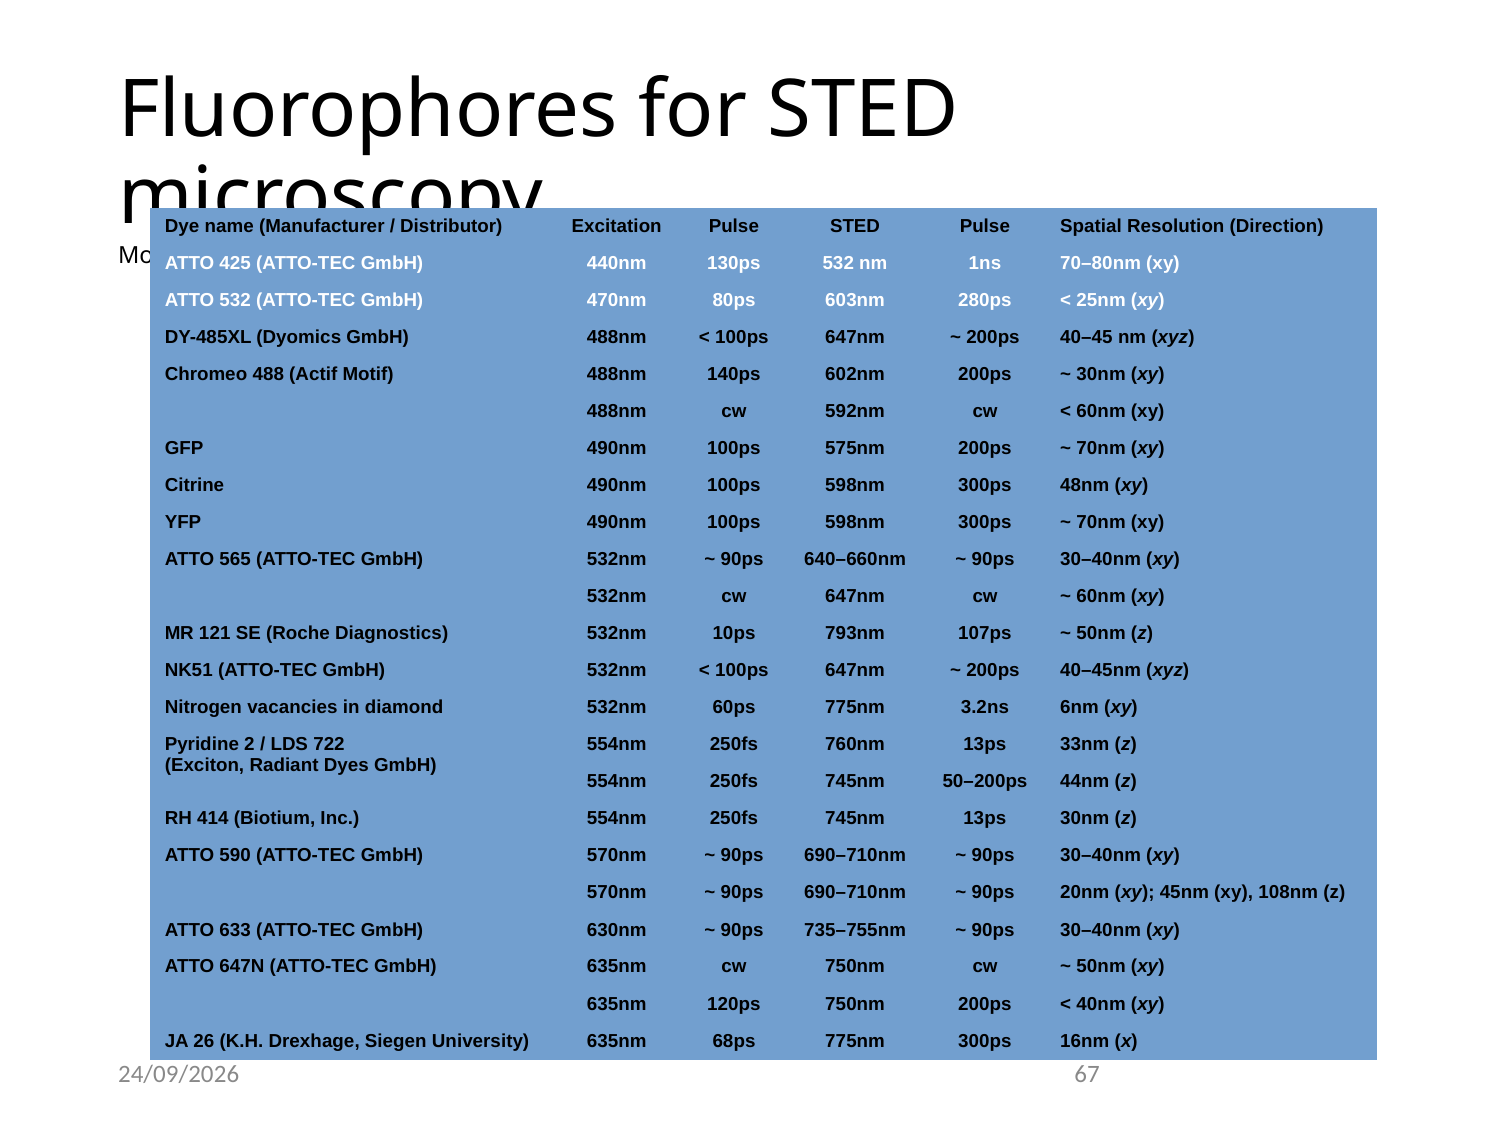

# Fluorophores for STED microscopy More on	http://www.mpibpc.mpg.de/groups/hell/STED_Dyes.html
| Dye name (Manufacturer / Distributor) | Excitation | Pulse | STED | Pulse | Spatial Resolution (Direction) |
| --- | --- | --- | --- | --- | --- |
| ATTO 425 (ATTO-TEC GmbH) | 440nm | 130ps | 532 nm | 1ns | 70–80nm (xy) |
| ATTO 532 (ATTO-TEC GmbH) | 470nm | 80ps | 603nm | 280ps | < 25nm (xy) |
| DY-485XL (Dyomics GmbH) | 488nm | < 100ps | 647nm | ~ 200ps | 40–45 nm (xyz) |
| Chromeo 488 (Actif Motif) | 488nm | 140ps | 602nm | 200ps | ~ 30nm (xy) |
| | 488nm | cw | 592nm | cw | < 60nm (xy) |
| GFP | 490nm | 100ps | 575nm | 200ps | ~ 70nm (xy) |
| Citrine | 490nm | 100ps | 598nm | 300ps | 48nm (xy) |
| YFP | 490nm | 100ps | 598nm | 300ps | ~ 70nm (xy) |
| ATTO 565 (ATTO-TEC GmbH) | 532nm | ~ 90ps | 640–660nm | ~ 90ps | 30–40nm (xy) |
| | 532nm | cw | 647nm | cw | ~ 60nm (xy) |
| MR 121 SE (Roche Diagnostics) | 532nm | 10ps | 793nm | 107ps | ~ 50nm (z) |
| NK51 (ATTO-TEC GmbH) | 532nm | < 100ps | 647nm | ~ 200ps | 40–45nm (xyz) |
| Nitrogen vacancies in diamond | 532nm | 60ps | 775nm | 3.2ns | 6nm (xy) |
| Pyridine 2 / LDS 722 (Exciton, Radiant Dyes GmbH) | 554nm | 250fs | 760nm | 13ps | 33nm (z) |
| | 554nm | 250fs | 745nm | 50–200ps | 44nm (z) |
| RH 414 (Biotium, Inc.) | 554nm | 250fs | 745nm | 13ps | 30nm (z) |
| ATTO 590 (ATTO-TEC GmbH) | 570nm | ~ 90ps | 690–710nm | ~ 90ps | 30–40nm (xy) |
| | 570nm | ~ 90ps | 690–710nm | ~ 90ps | 20nm (xy); 45nm (xy), 108nm (z) |
| ATTO 633 (ATTO-TEC GmbH) | 630nm | ~ 90ps | 735–755nm | ~ 90ps | 30–40nm (xy) |
| ATTO 647N (ATTO-TEC GmbH) | 635nm | cw | 750nm | cw | ~ 50nm (xy) |
| | 635nm | 120ps | 750nm | 200ps | < 40nm (xy) |
| JA 26 (K.H. Drexhage, Siegen University) | 635nm | 68ps | 775nm | 300ps | 16nm (x) |